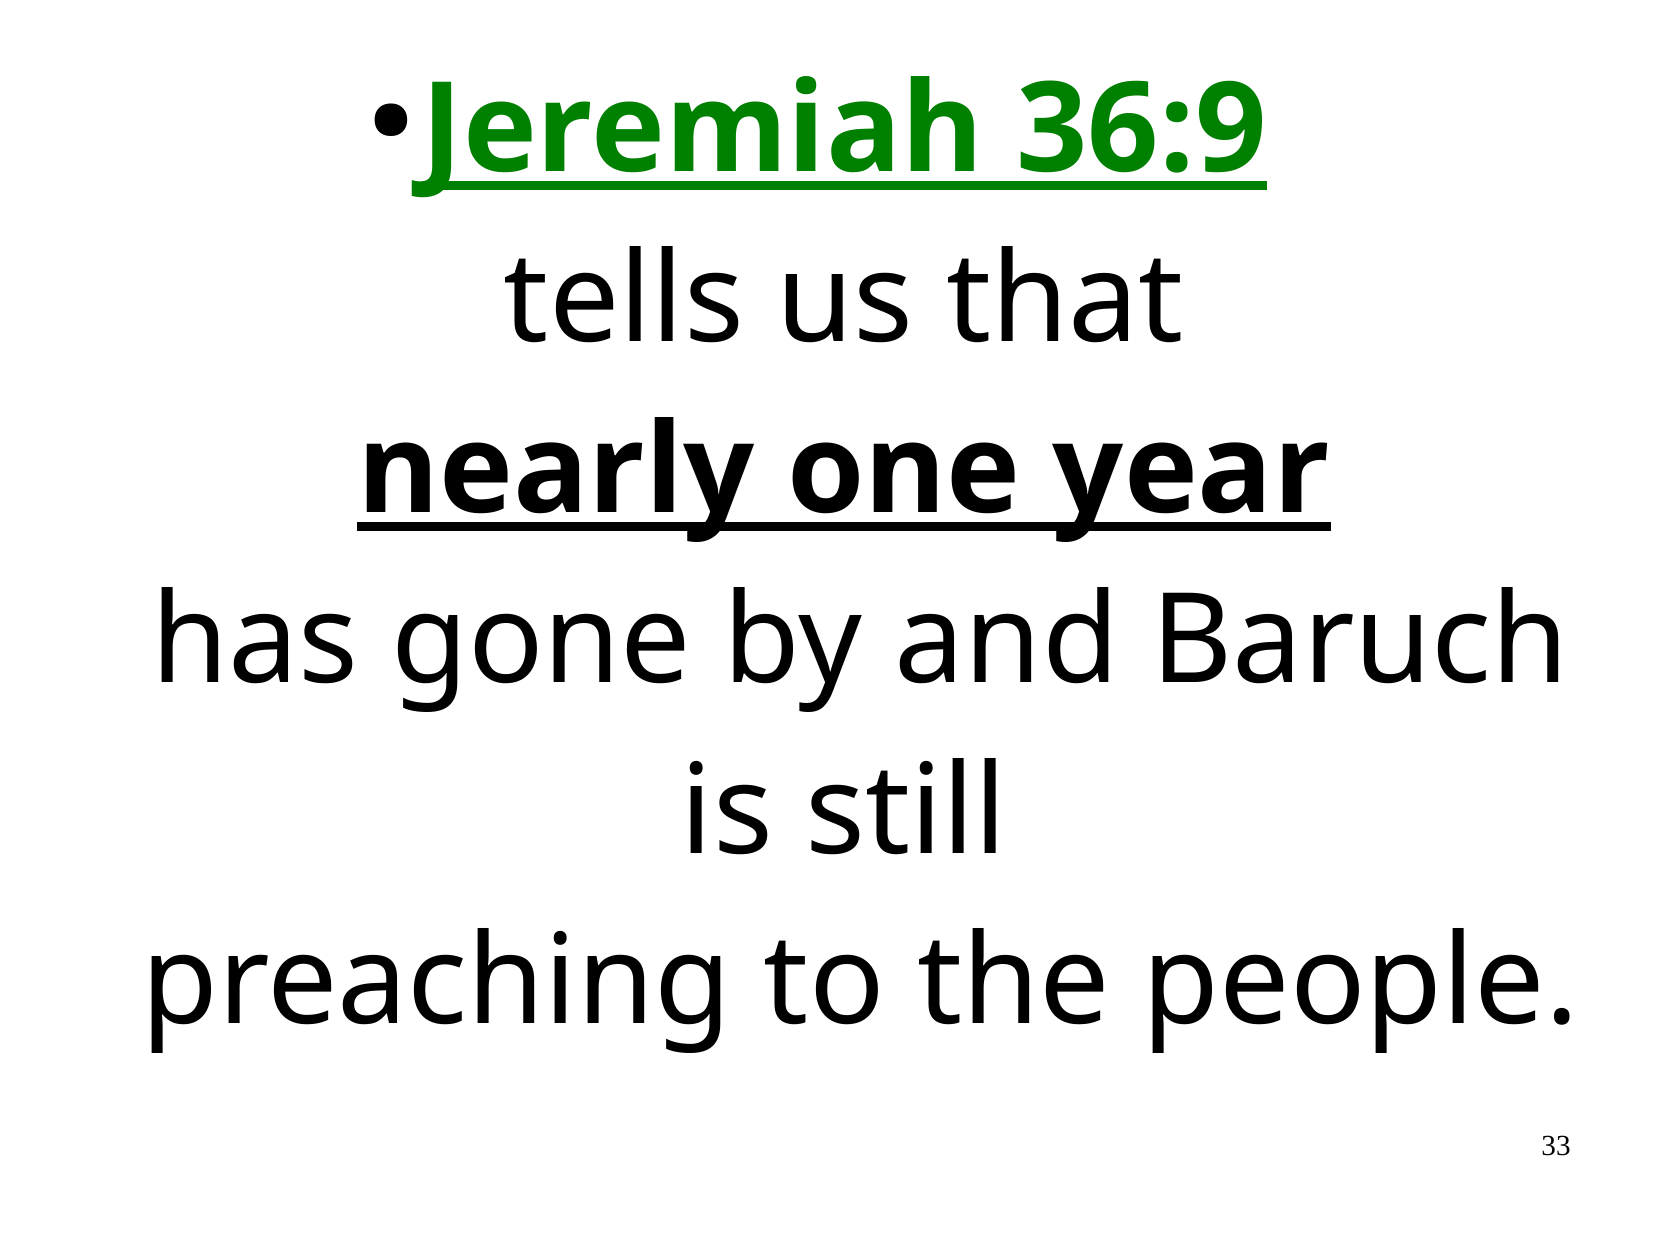

# Jeremiah 36:9 tells us that nearly one year has gone by and Baruch is still preaching to the people.
33